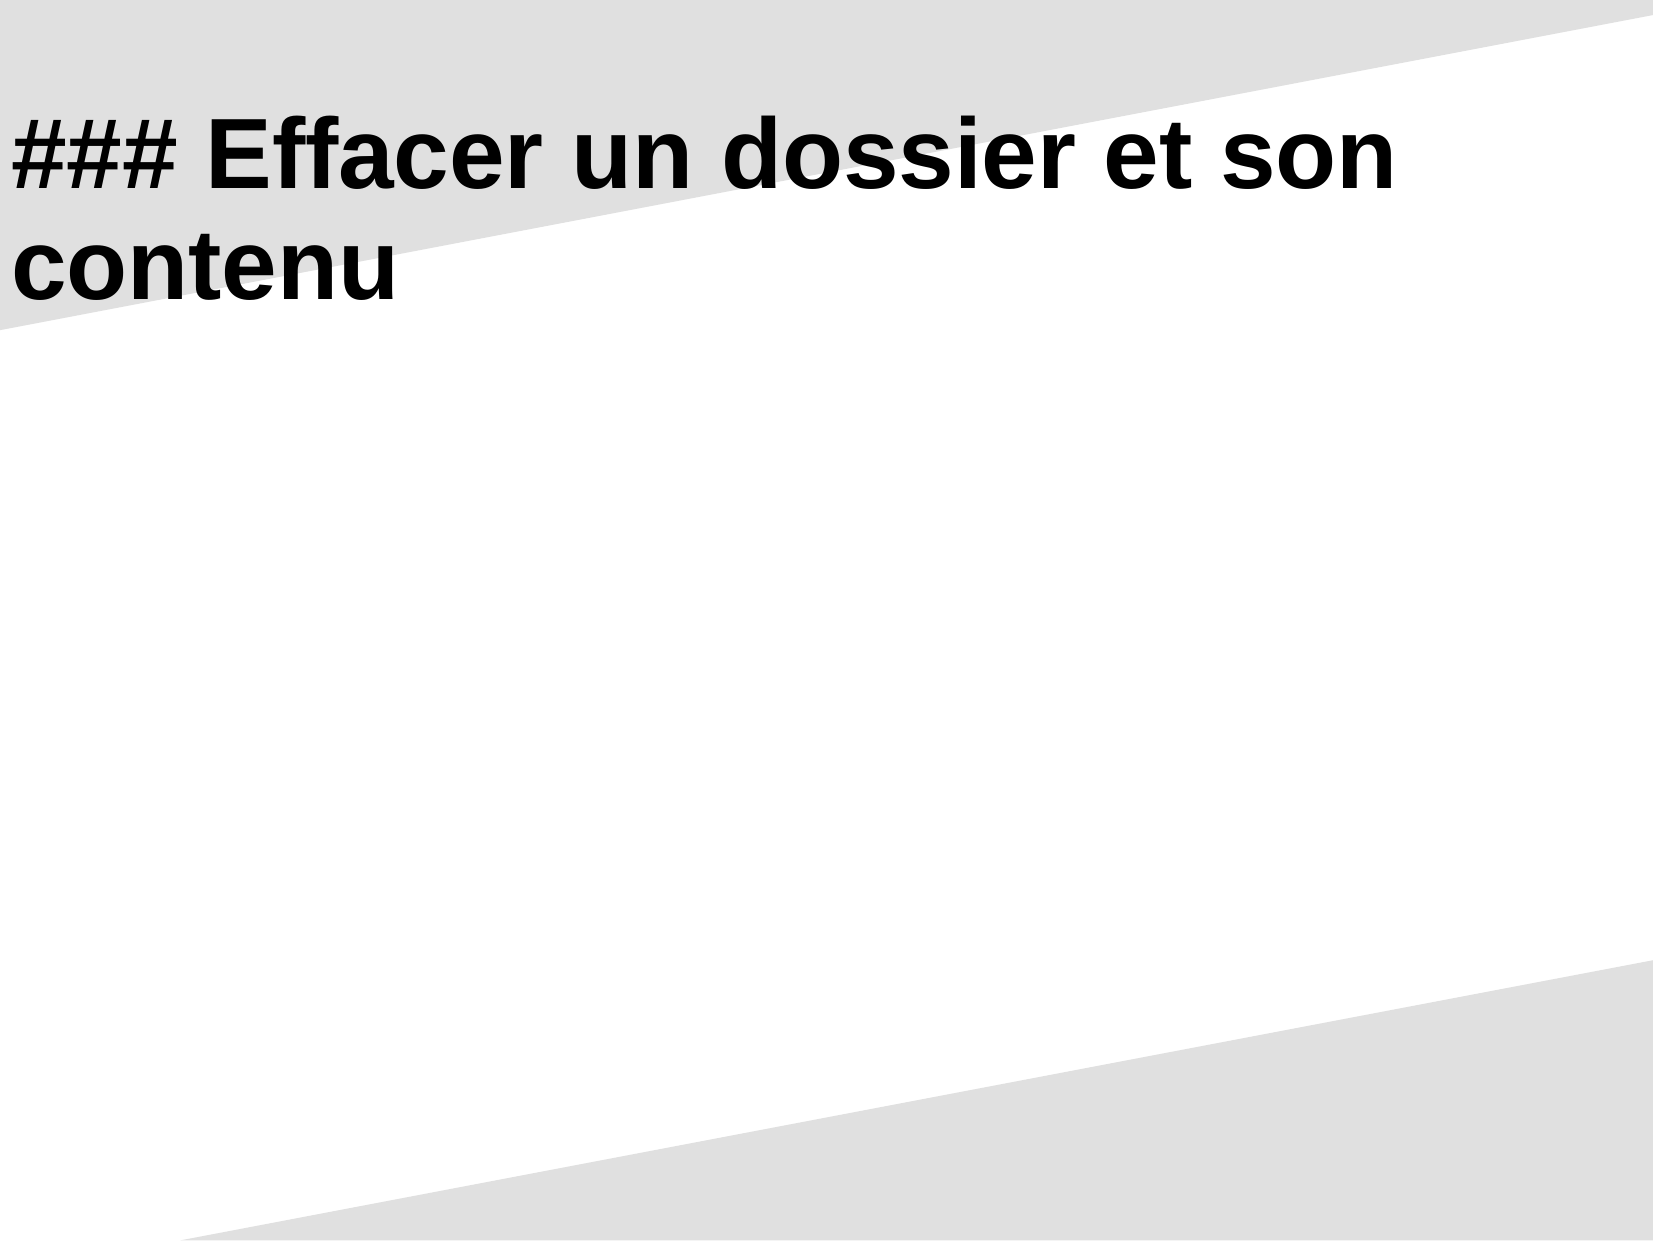

# ### Effacer un dossier et son contenu